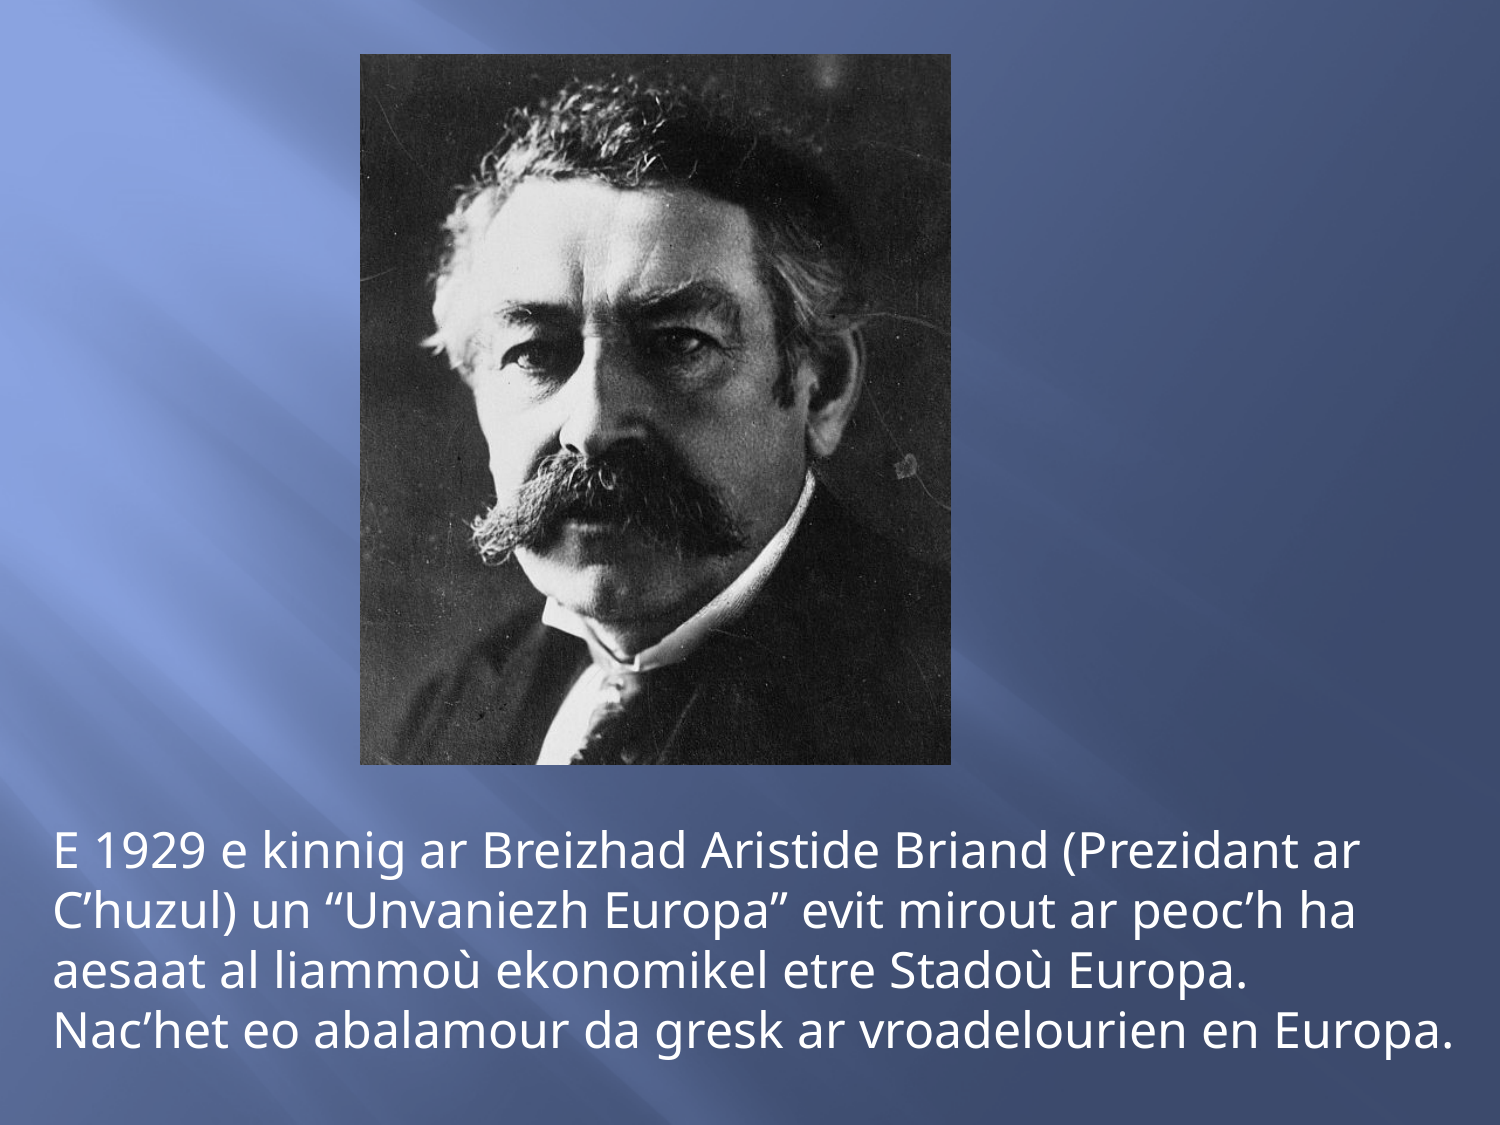

E 1929 e kinnig ar Breizhad Aristide Briand (Prezidant ar C’huzul) un “Unvaniezh Europa” evit mirout ar peoc’h ha aesaat al liammoù ekonomikel etre Stadoù Europa.
Nac’het eo abalamour da gresk ar vroadelourien en Europa.